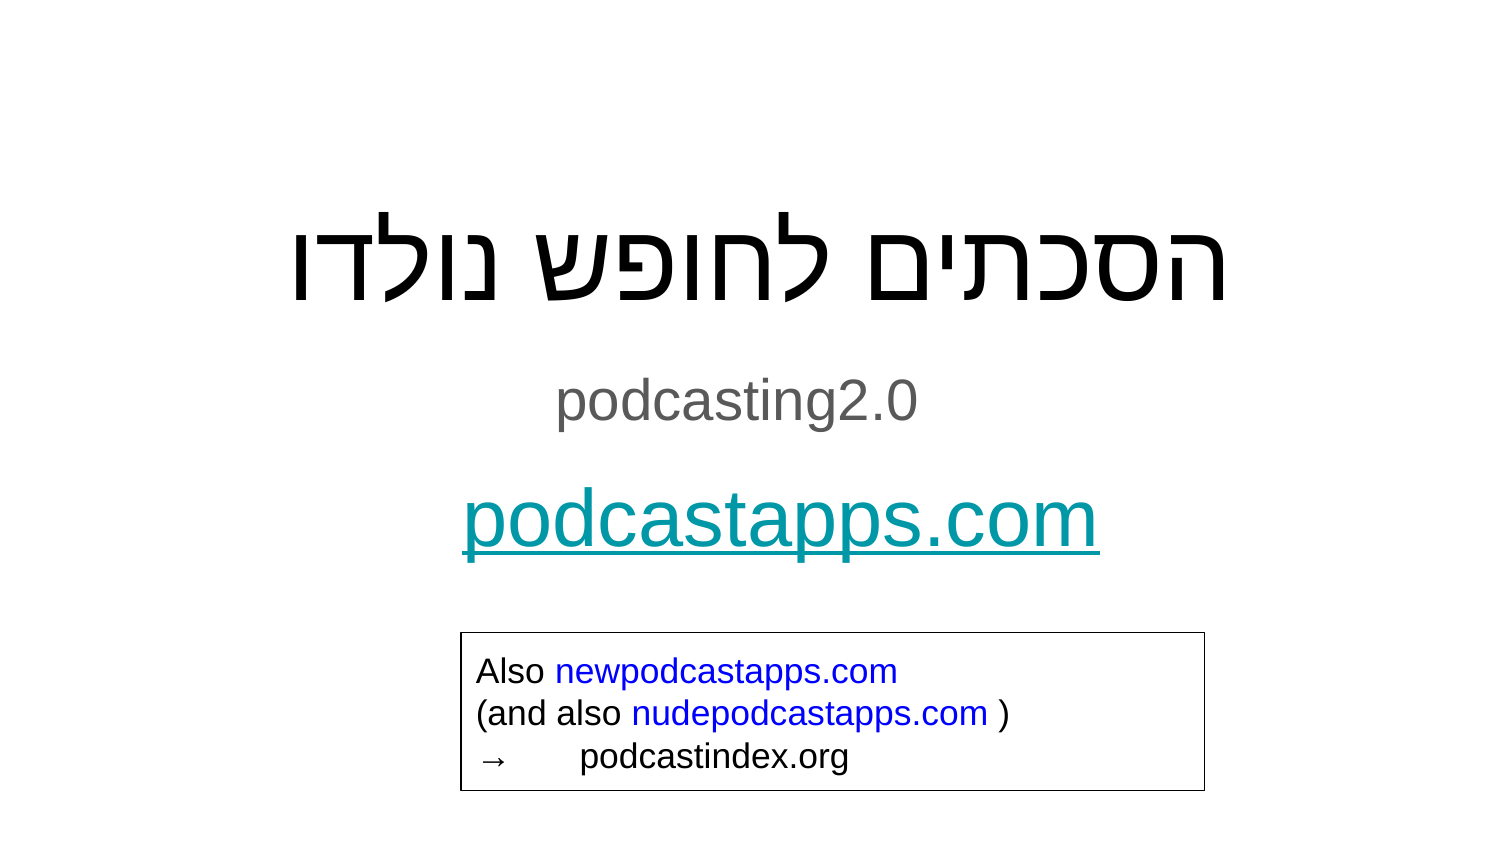

# הסכתים לחופש נולדו
podcasting2.0
podcastapps.com
Also newpodcastapps.com
(and also nudepodcastapps.com )
→ podcastindex.org